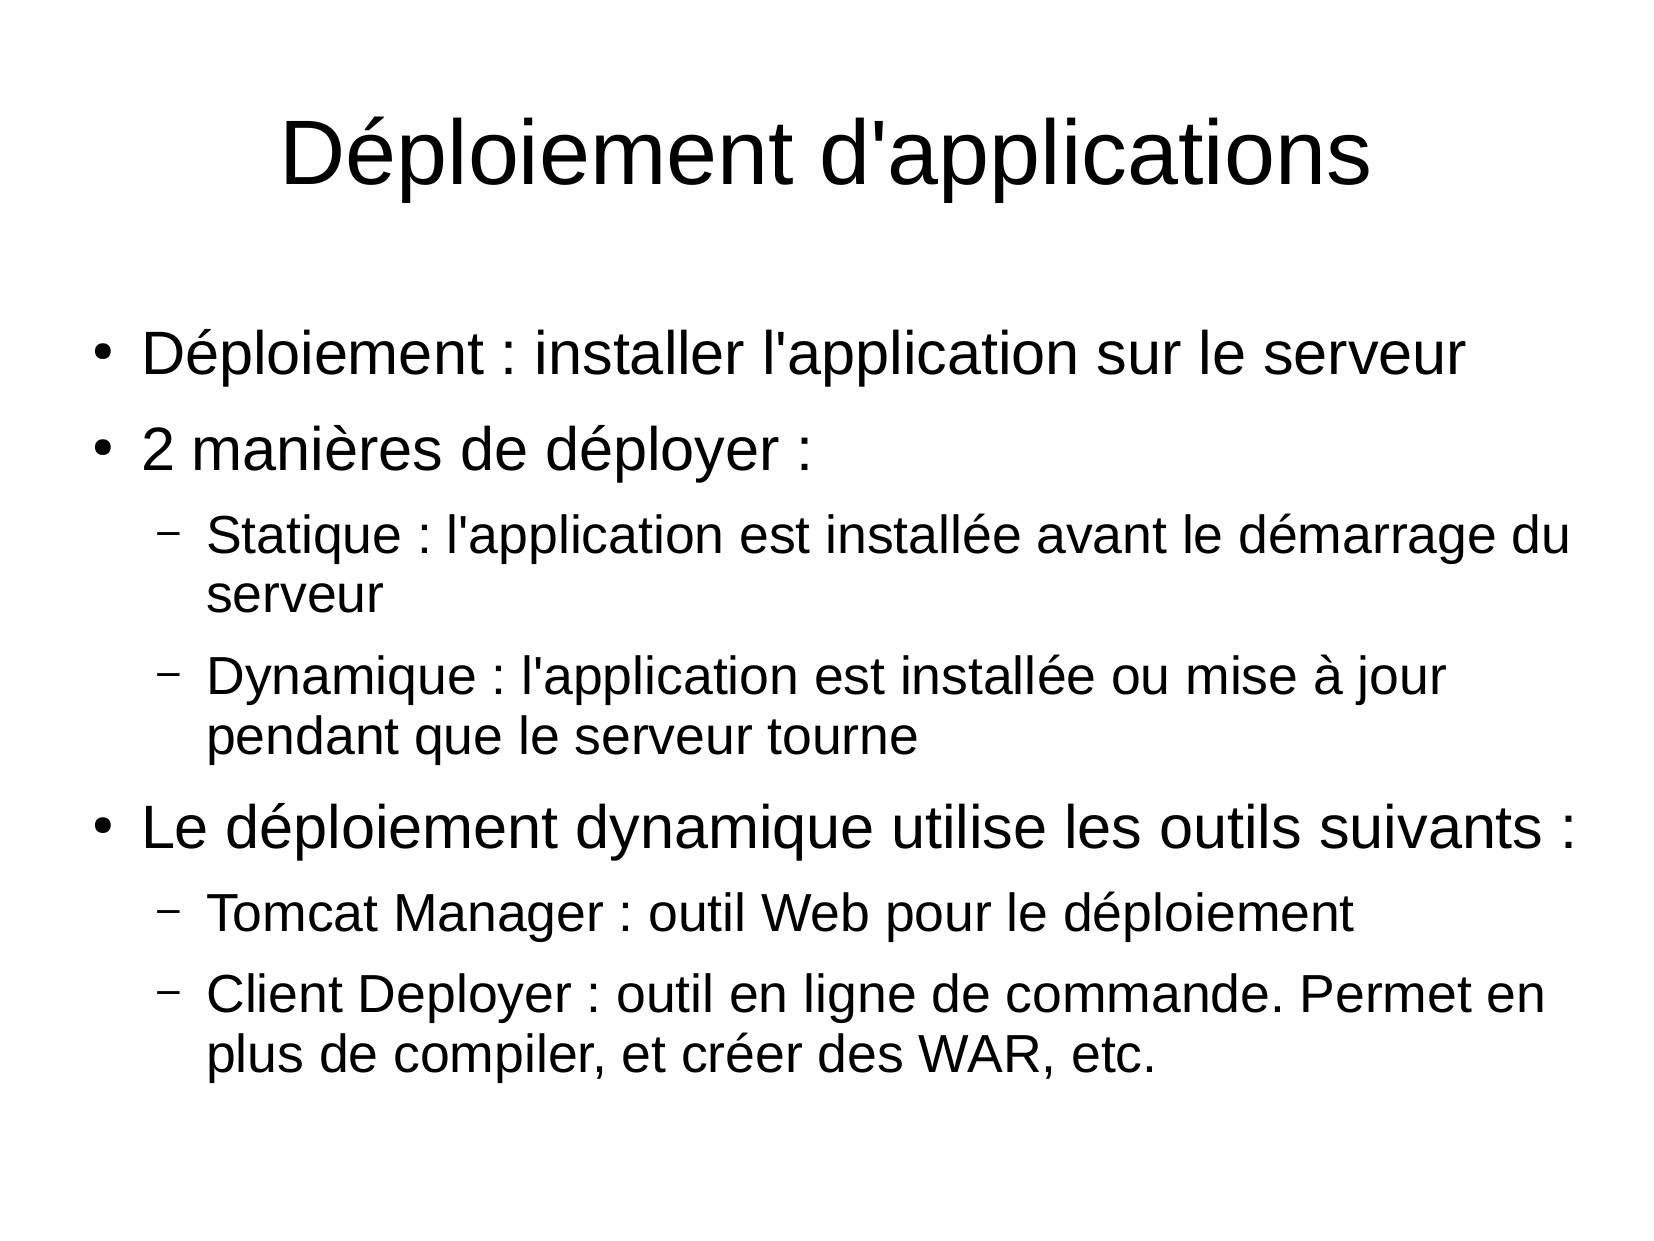

# Déploiement d'applications
Déploiement : installer l'application sur le serveur
2 manières de déployer :
Statique : l'application est installée avant le démarrage du serveur
Dynamique : l'application est installée ou mise à jour pendant que le serveur tourne
Le déploiement dynamique utilise les outils suivants :
Tomcat Manager : outil Web pour le déploiement
Client Deployer : outil en ligne de commande. Permet en plus de compiler, et créer des WAR, etc.